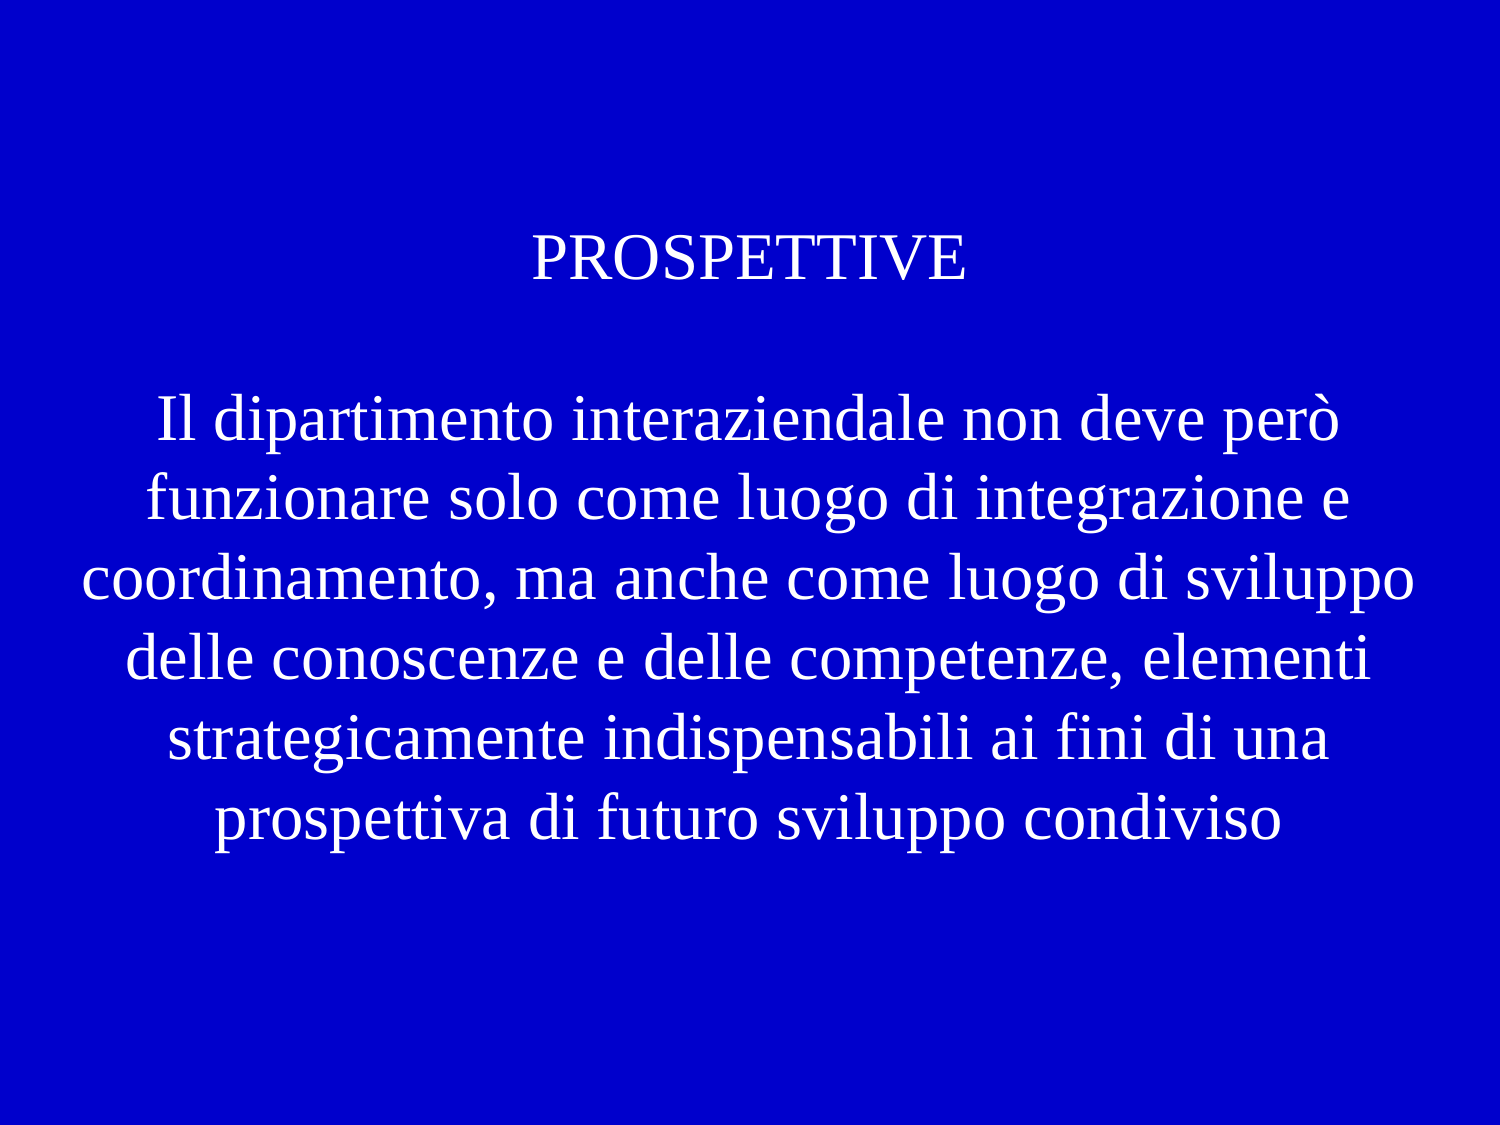

# PROSPETTIVE Il dipartimento interaziendale non deve però funzionare solo come luogo di integrazione e coordinamento, ma anche come luogo di sviluppo delle conoscenze e delle competenze, elementi strategicamente indispensabili ai fini di una prospettiva di futuro sviluppo condiviso